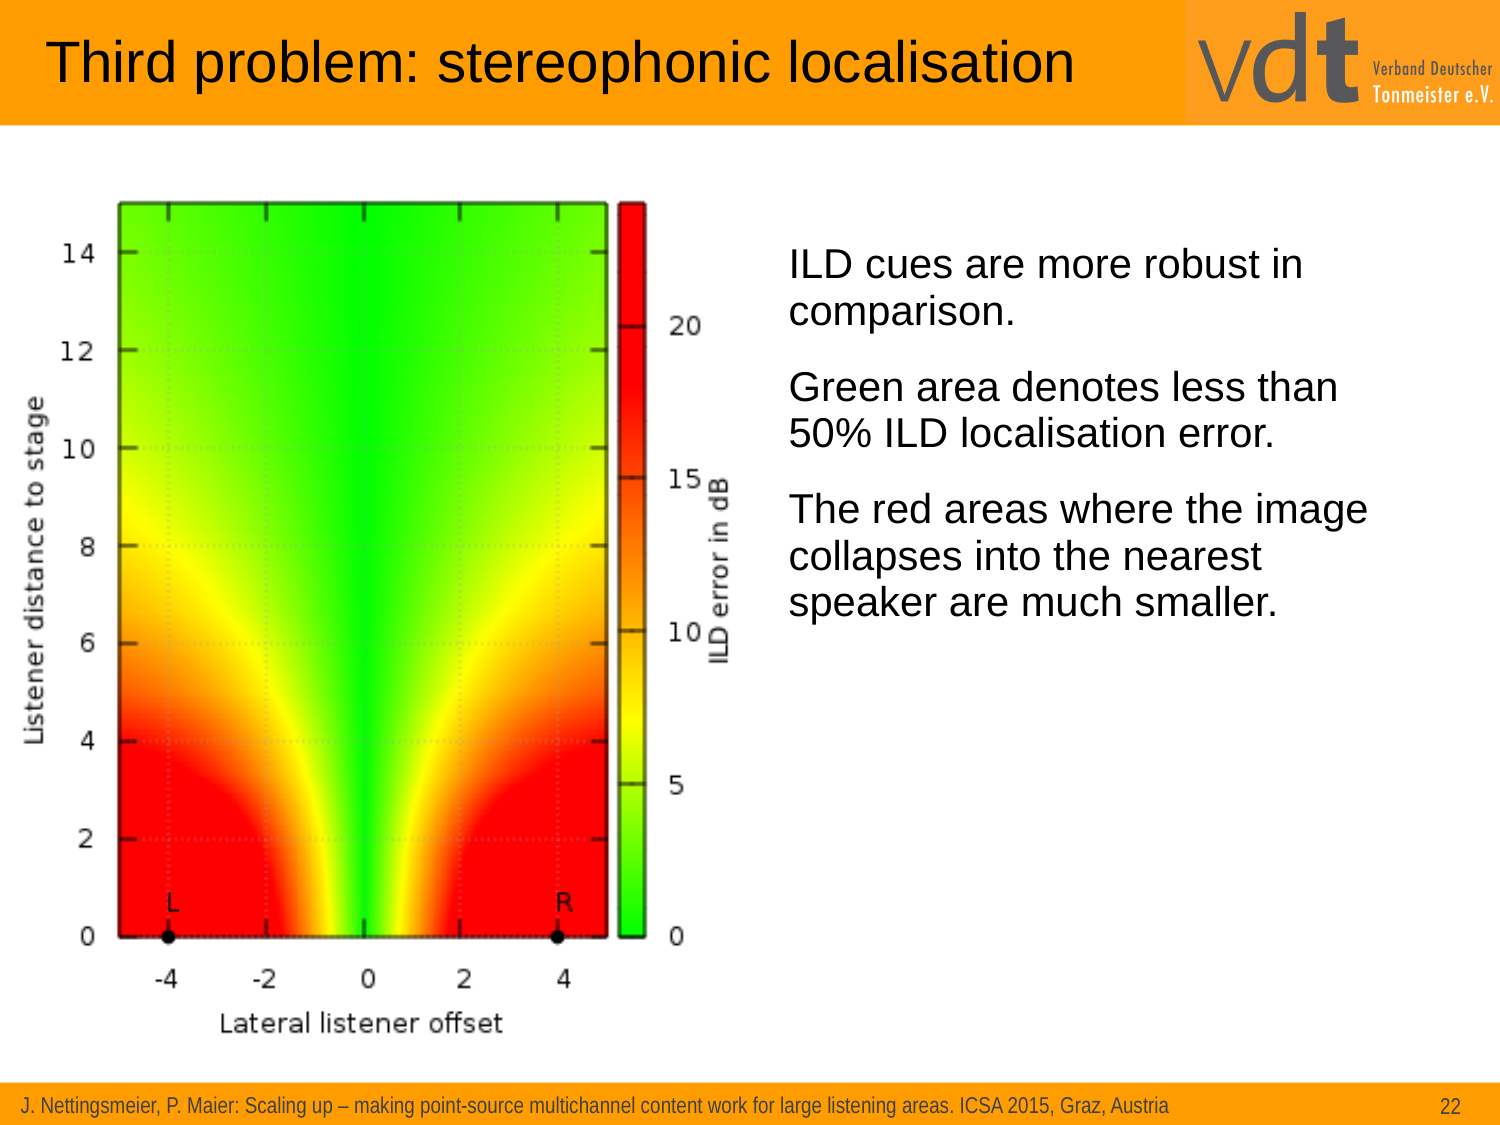

# Third problem: stereophonic localisation
ILD cues are more robust in comparison.
Green area denotes less than 50% ILD localisation error.
The red areas where the image collapses into the nearest speaker are much smaller.